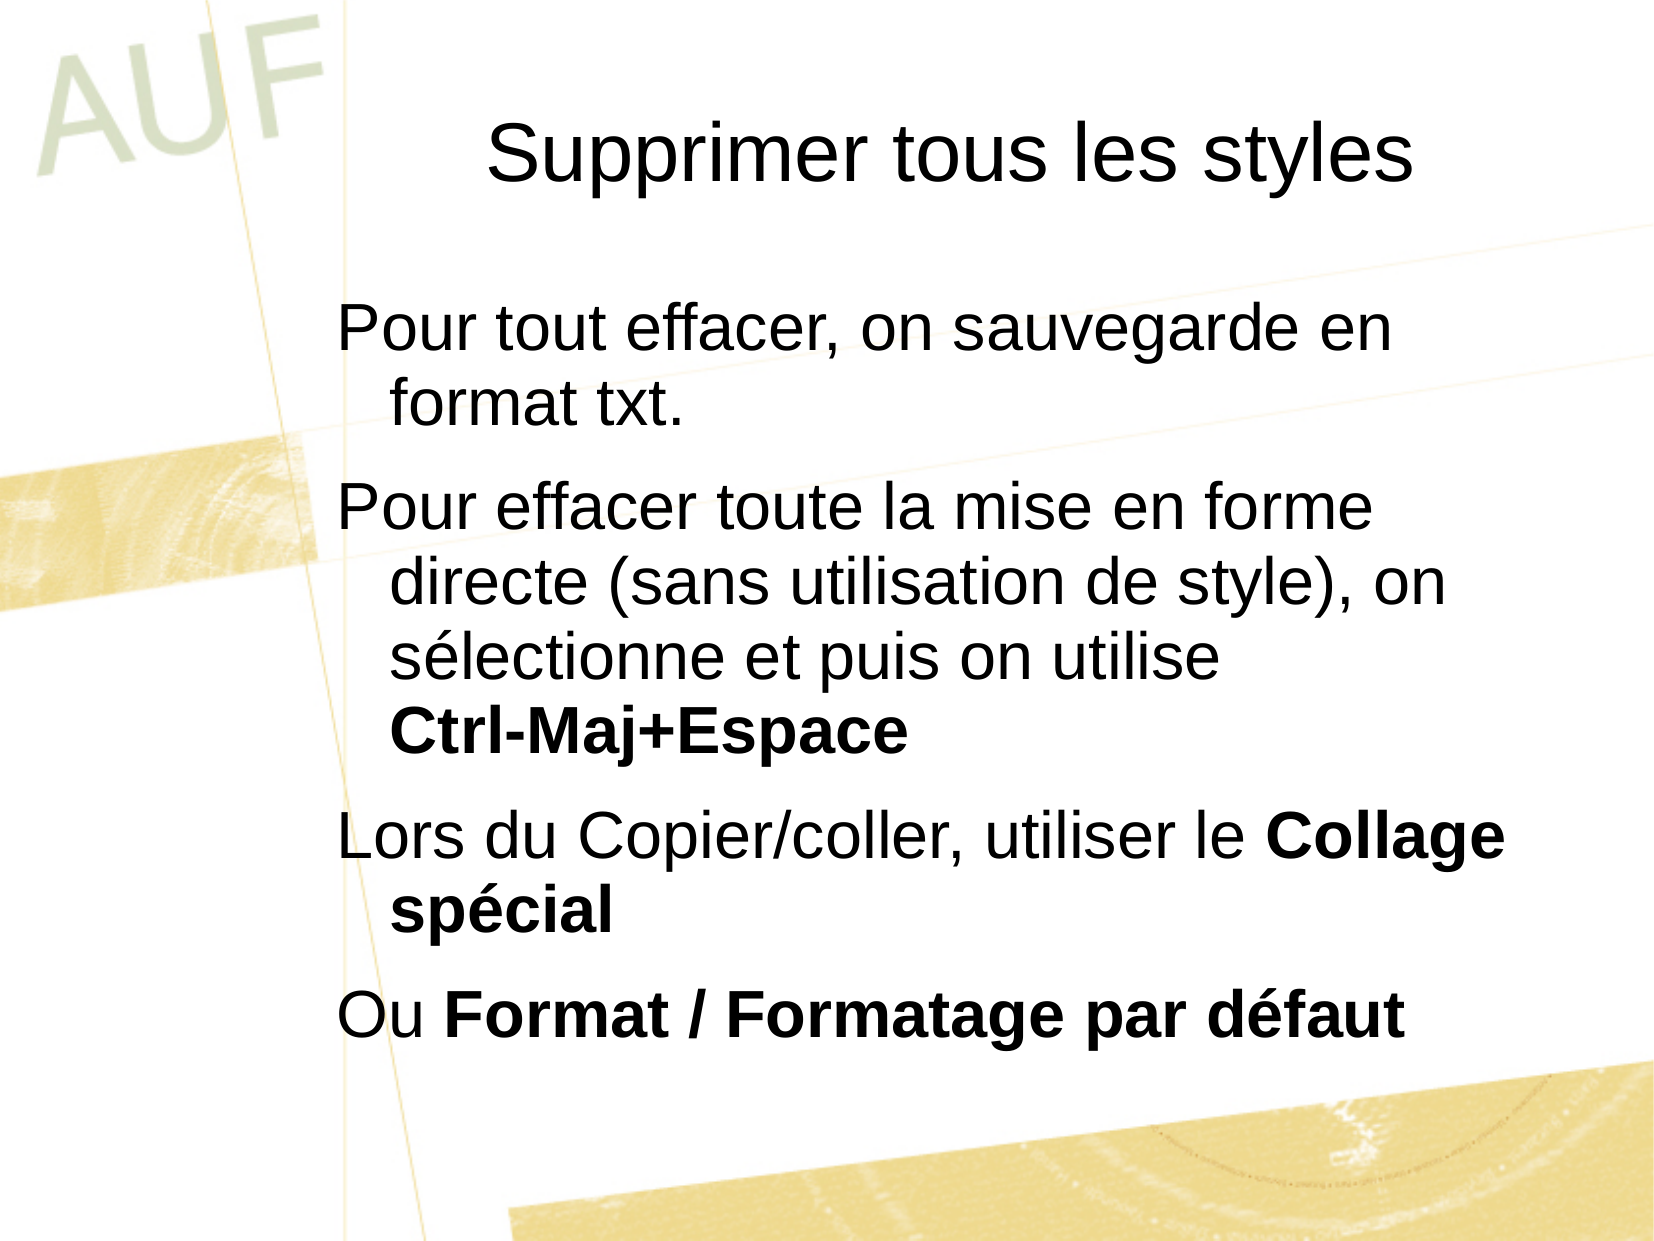

# Supprimer tous les styles
Pour tout effacer, on sauvegarde en format txt.
Pour effacer toute la mise en forme directe (sans utilisation de style), on sélectionne et puis on utilise Ctrl-Maj+Espace
Lors du Copier/coller, utiliser le Collage spécial
Ou Format / Formatage par défaut